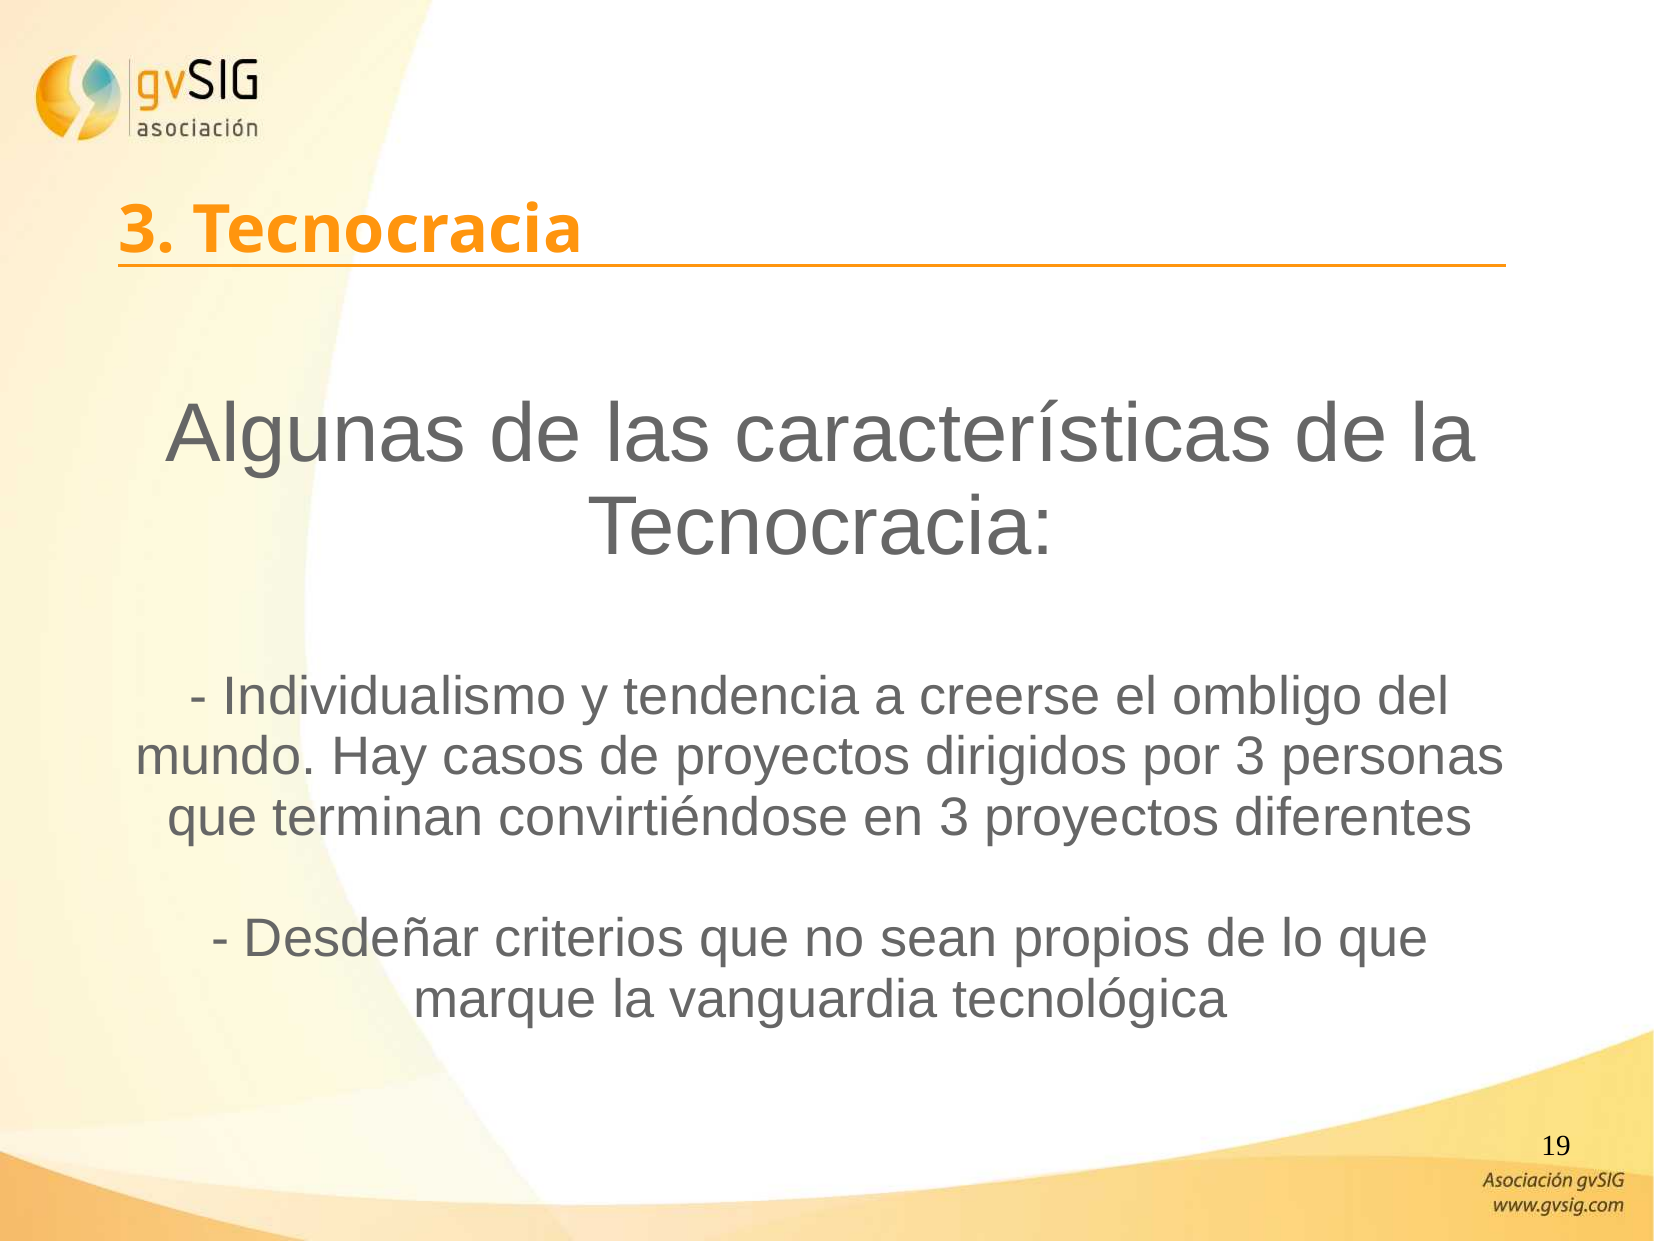

# 3. Tecnocracia
Algunas de las características de la Tecnocracia:
- Individualismo y tendencia a creerse el ombligo del mundo. Hay casos de proyectos dirigidos por 3 personas que terminan convirtiéndose en 3 proyectos diferentes
- Desdeñar criterios que no sean propios de lo que marque la vanguardia tecnológica
19